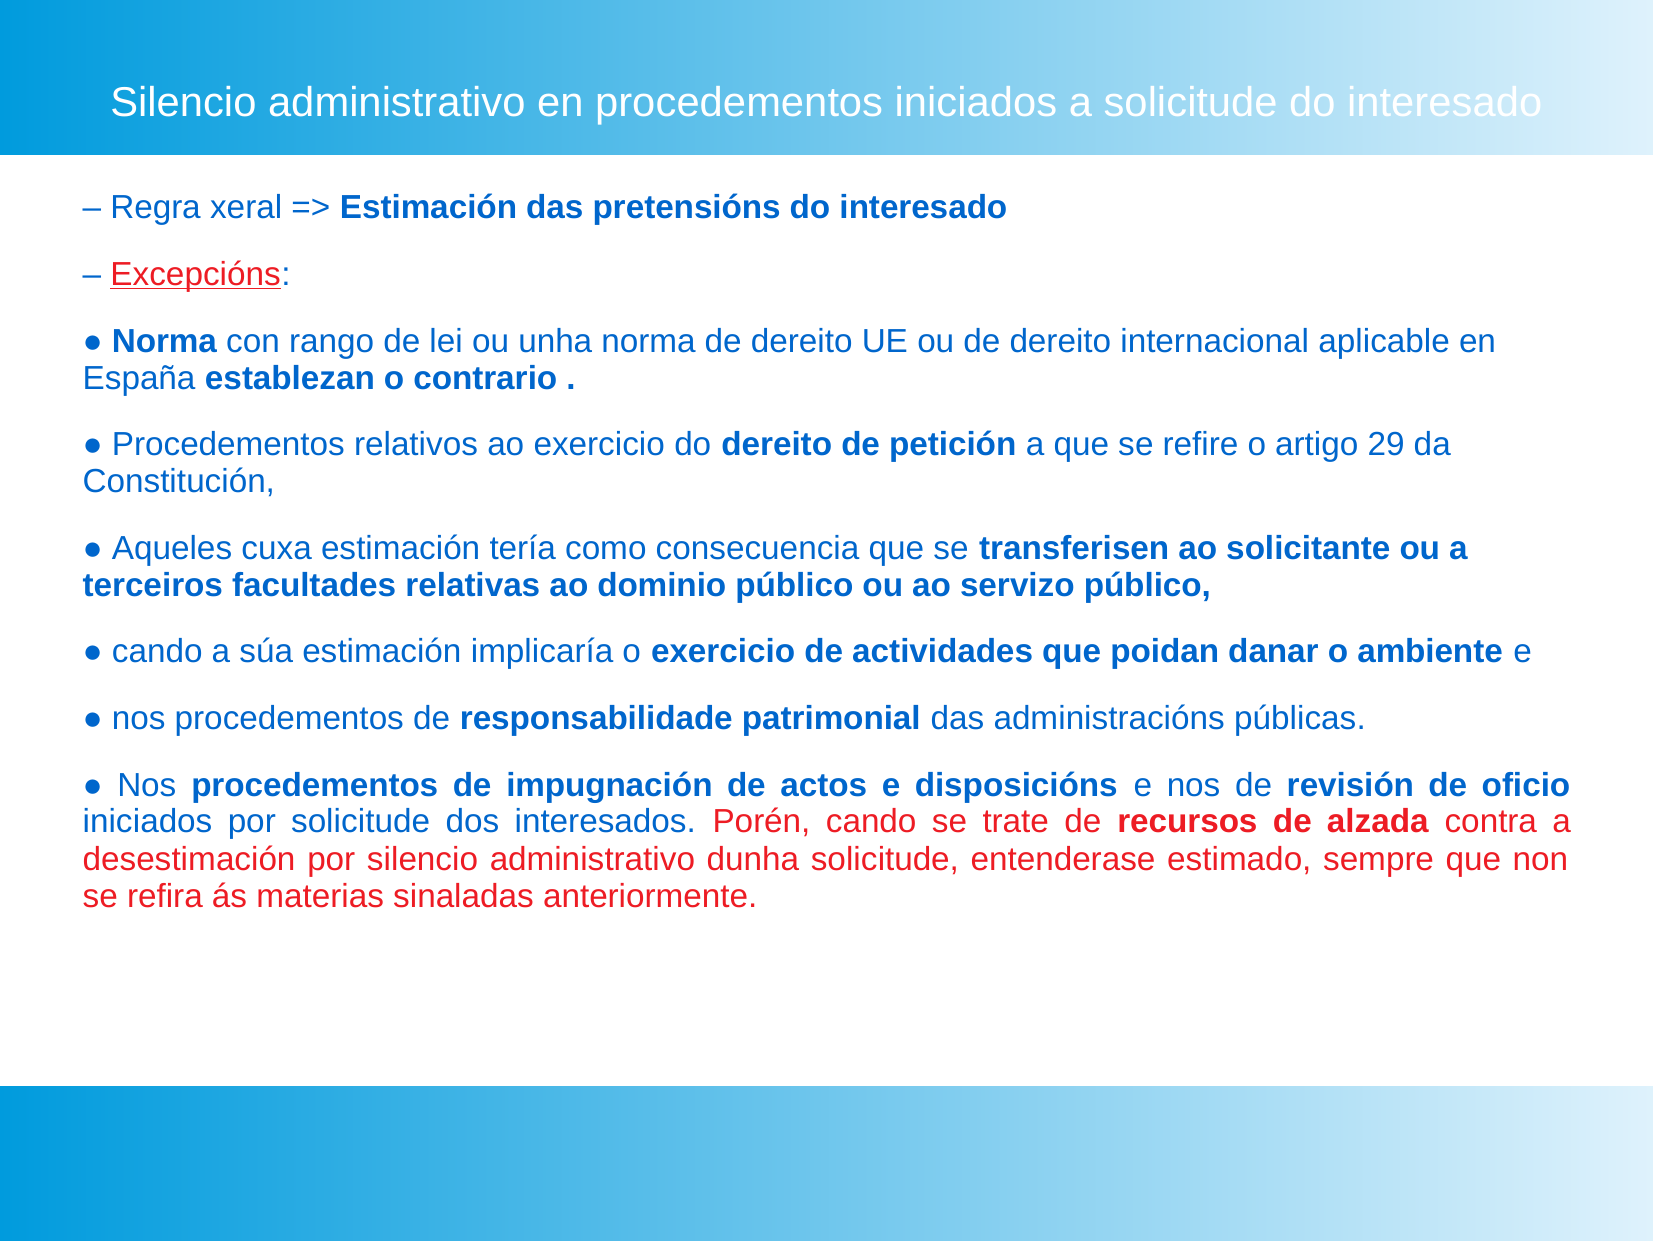

# Silencio administrativo en procedementos iniciados a solicitude do interesado
– Regra xeral => Estimación das pretensións do interesado
– Excepcións:
● Norma con rango de lei ou unha norma de dereito UE ou de dereito internacional aplicable en España establezan o contrario .
● Procedementos relativos ao exercicio do dereito de petición a que se refire o artigo 29 da Constitución,
● Aqueles cuxa estimación tería como consecuencia que se transferisen ao solicitante ou a terceiros facultades relativas ao dominio público ou ao servizo público,
● cando a súa estimación implicaría o exercicio de actividades que poidan danar o ambiente e
● nos procedementos de responsabilidade patrimonial das administracións públicas.
● Nos procedementos de impugnación de actos e disposicións e nos de revisión de oficio iniciados por solicitude dos interesados. Porén, cando se trate de recursos de alzada contra a desestimación por silencio administrativo dunha solicitude, entenderase estimado, sempre que non se refira ás materias sinaladas anteriormente.